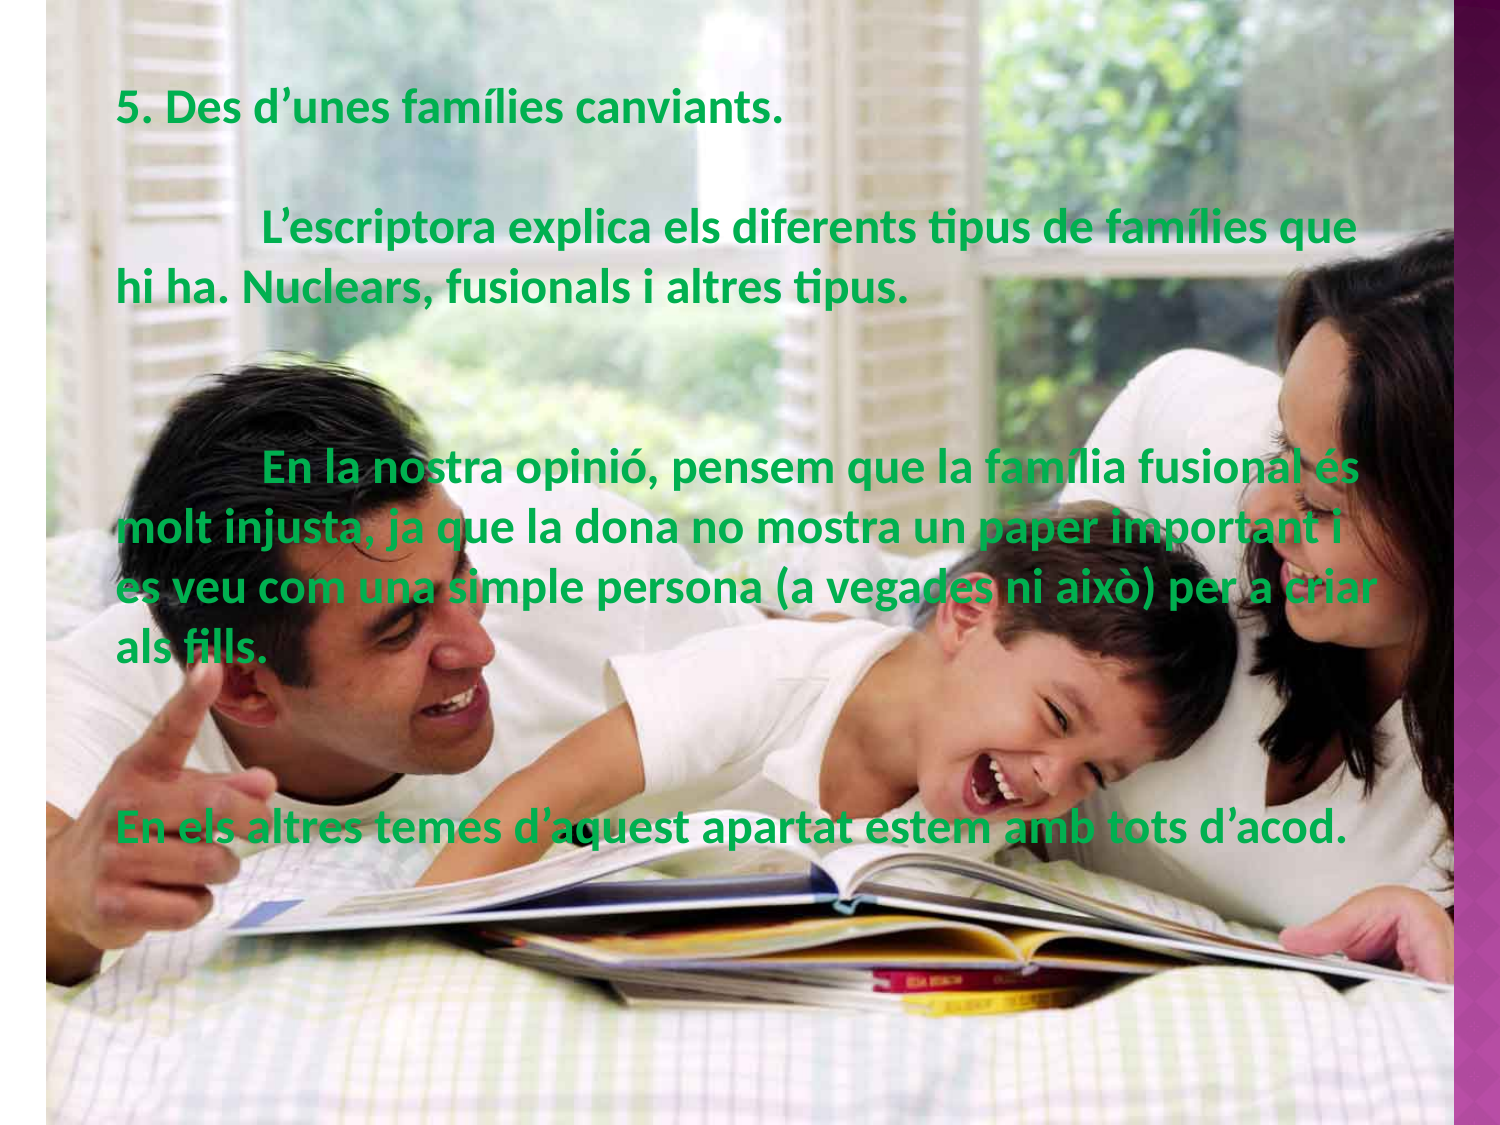

5. Des d’unes famílies canviants.
 L’escriptora explica els diferents tipus de famílies que hi ha. Nuclears, fusionals i altres tipus.
 En la nostra opinió, pensem que la família fusional és molt injusta, ja que la dona no mostra un paper important i es veu com una simple persona (a vegades ni això) per a criar als fills.
En els altres temes d’aquest apartat estem amb tots d’acod.